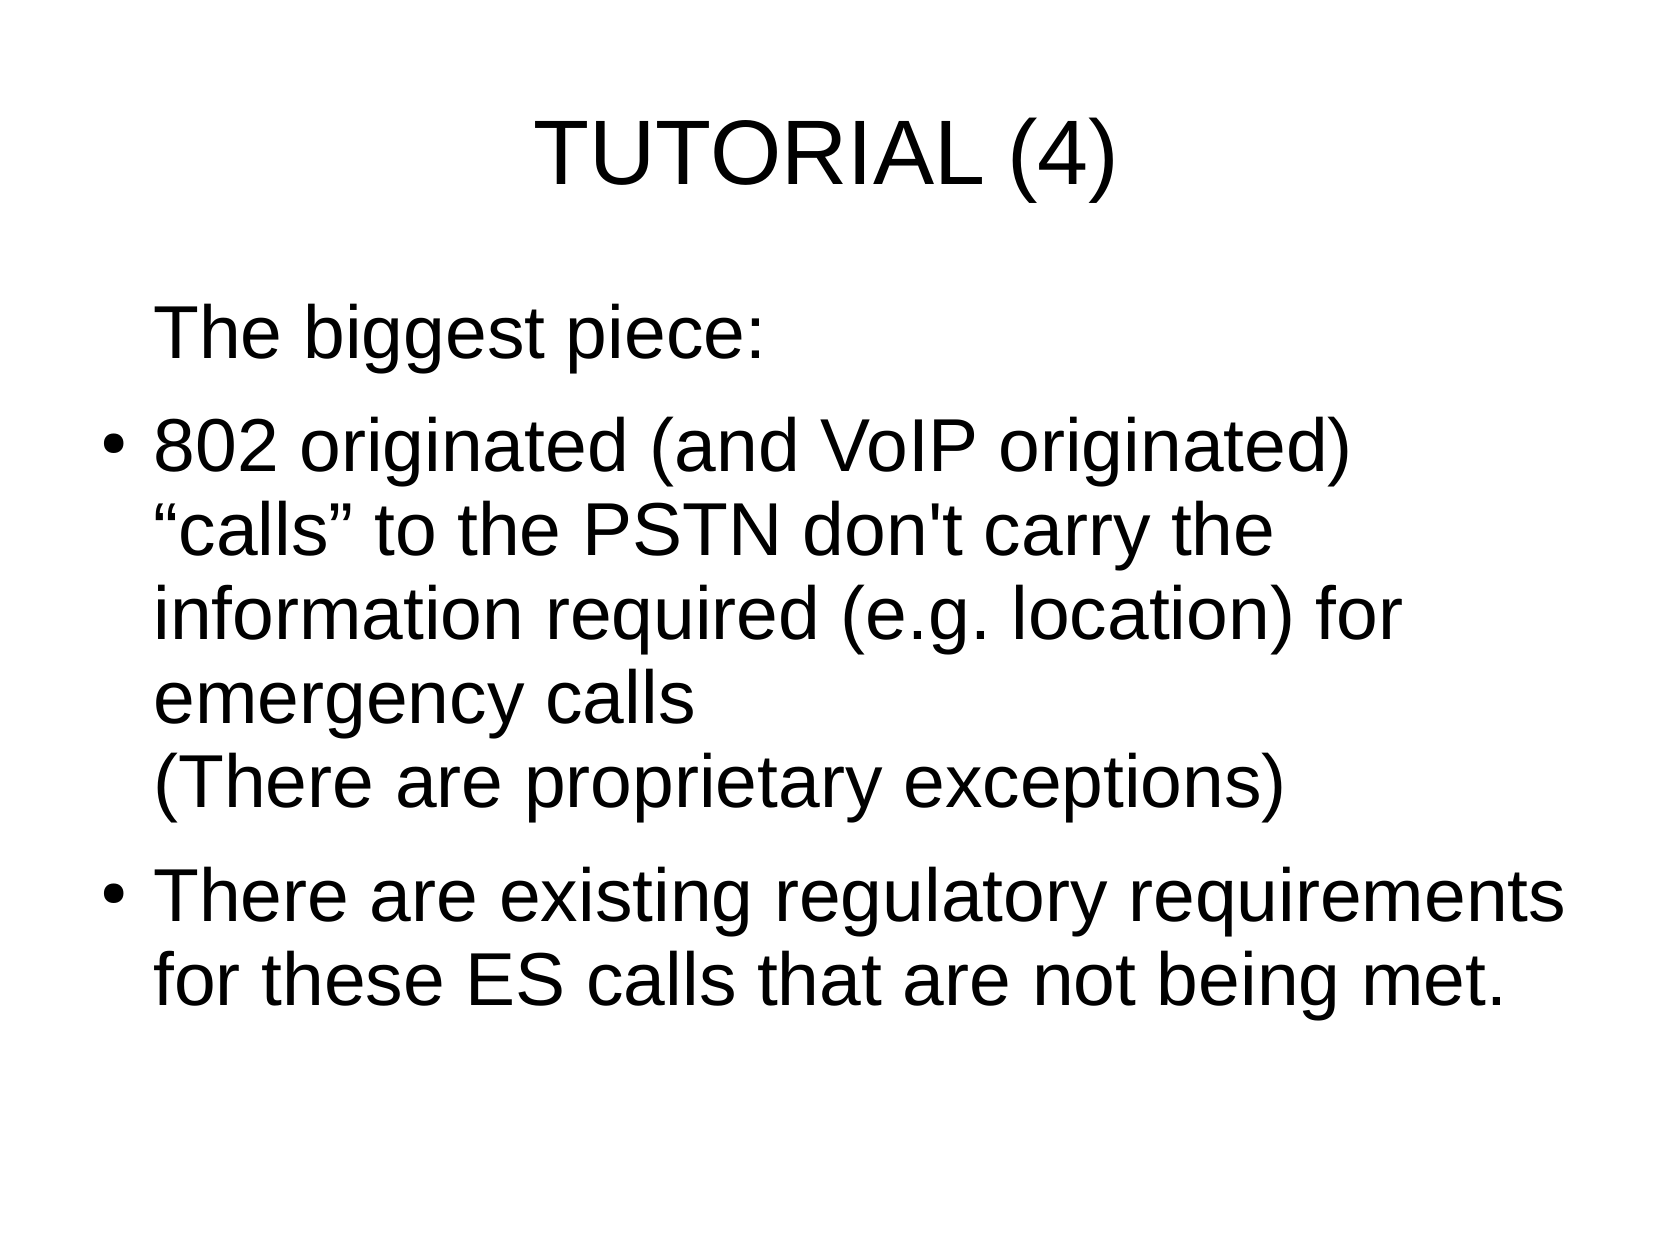

# TUTORIAL (4)
The biggest piece:
802 originated (and VoIP originated) “calls” to the PSTN don't carry the information required (e.g. location) for emergency calls
(There are proprietary exceptions)
There are existing regulatory requirements for these ES calls that are not being met.